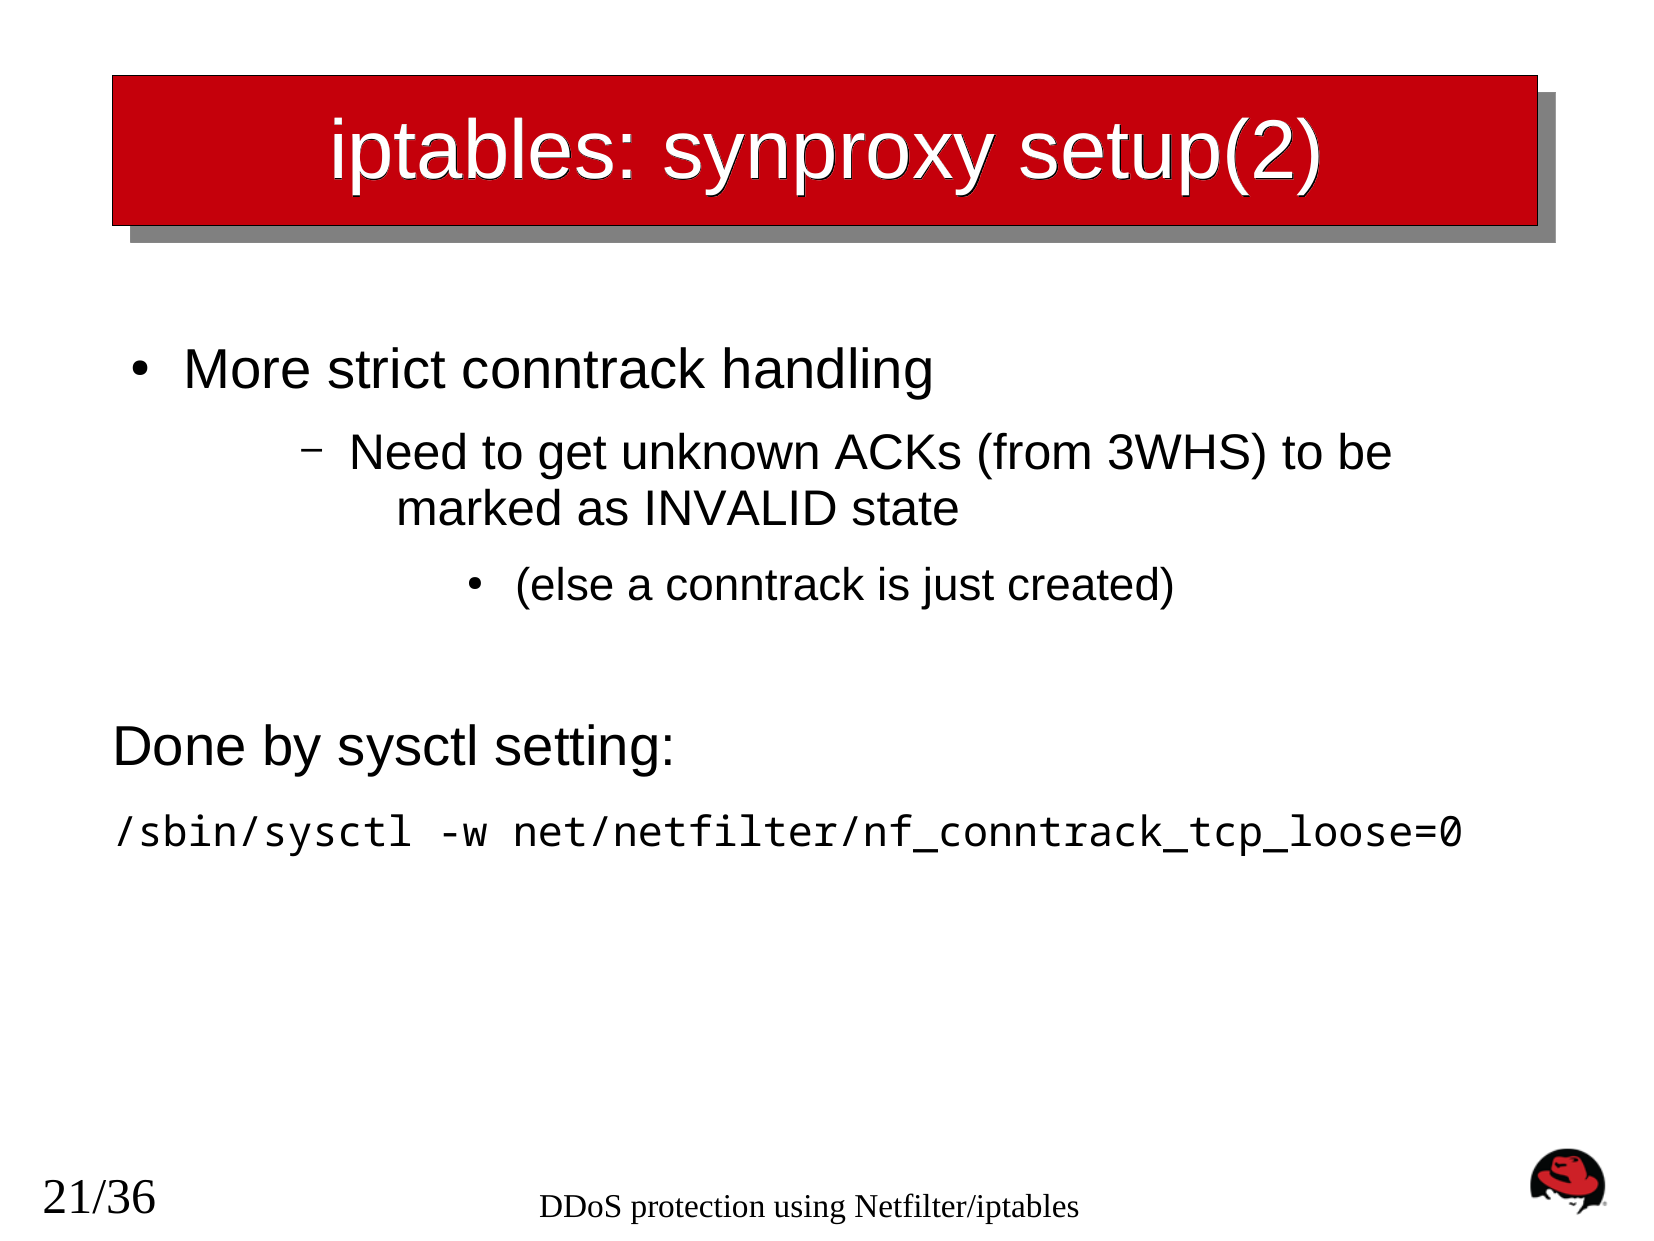

# iptables: synproxy setup(2)
More strict conntrack handling
Need to get unknown ACKs (from 3WHS) to be marked as INVALID state
 (else a conntrack is just created)
Done by sysctl setting:
/sbin/sysctl -w net/netfilter/nf_conntrack_tcp_loose=0